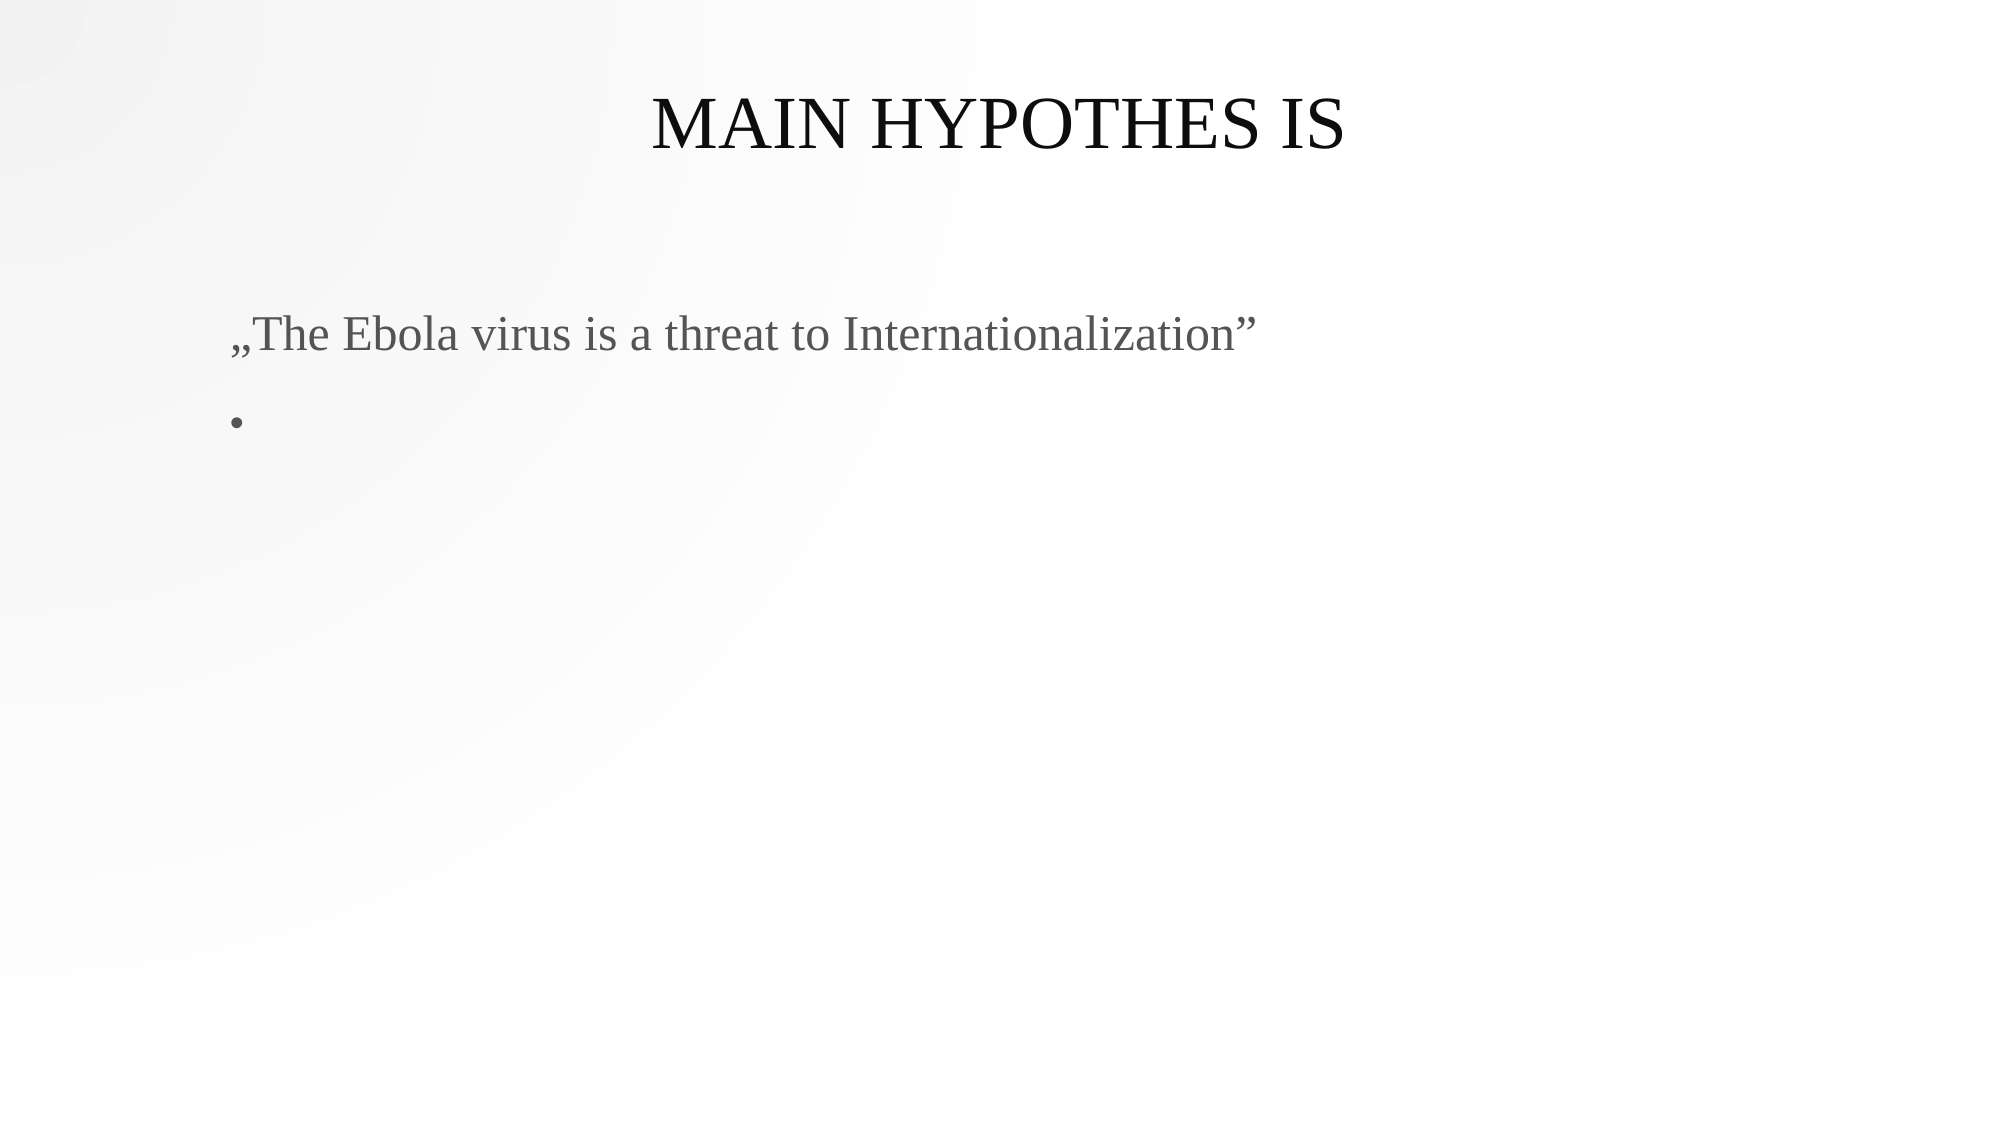

# Main hypothes is
„The Ebola virus is a threat to Internationalization”